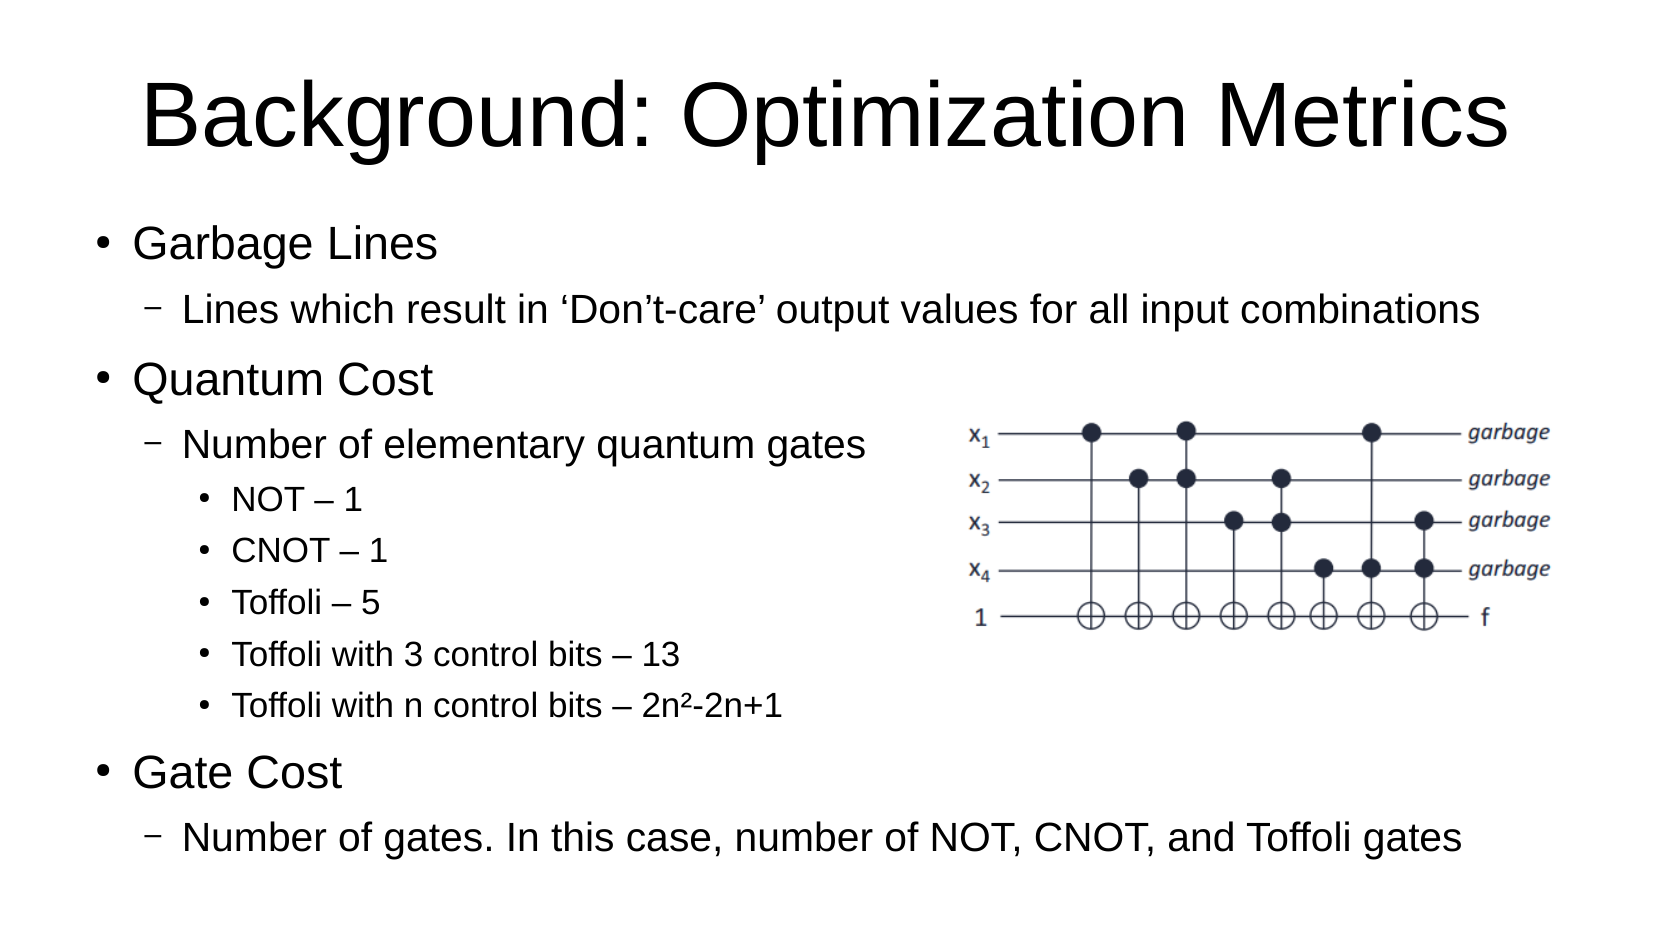

# Background: Optimization Metrics
Garbage Lines
Lines which result in ‘Don’t-care’ output values for all input combinations
Quantum Cost
Number of elementary quantum gates
NOT – 1
CNOT – 1
Toffoli – 5
Toffoli with 3 control bits – 13
Toffoli with n control bits – 2n²-2n+1
Gate Cost
Number of gates. In this case, number of NOT, CNOT, and Toffoli gates